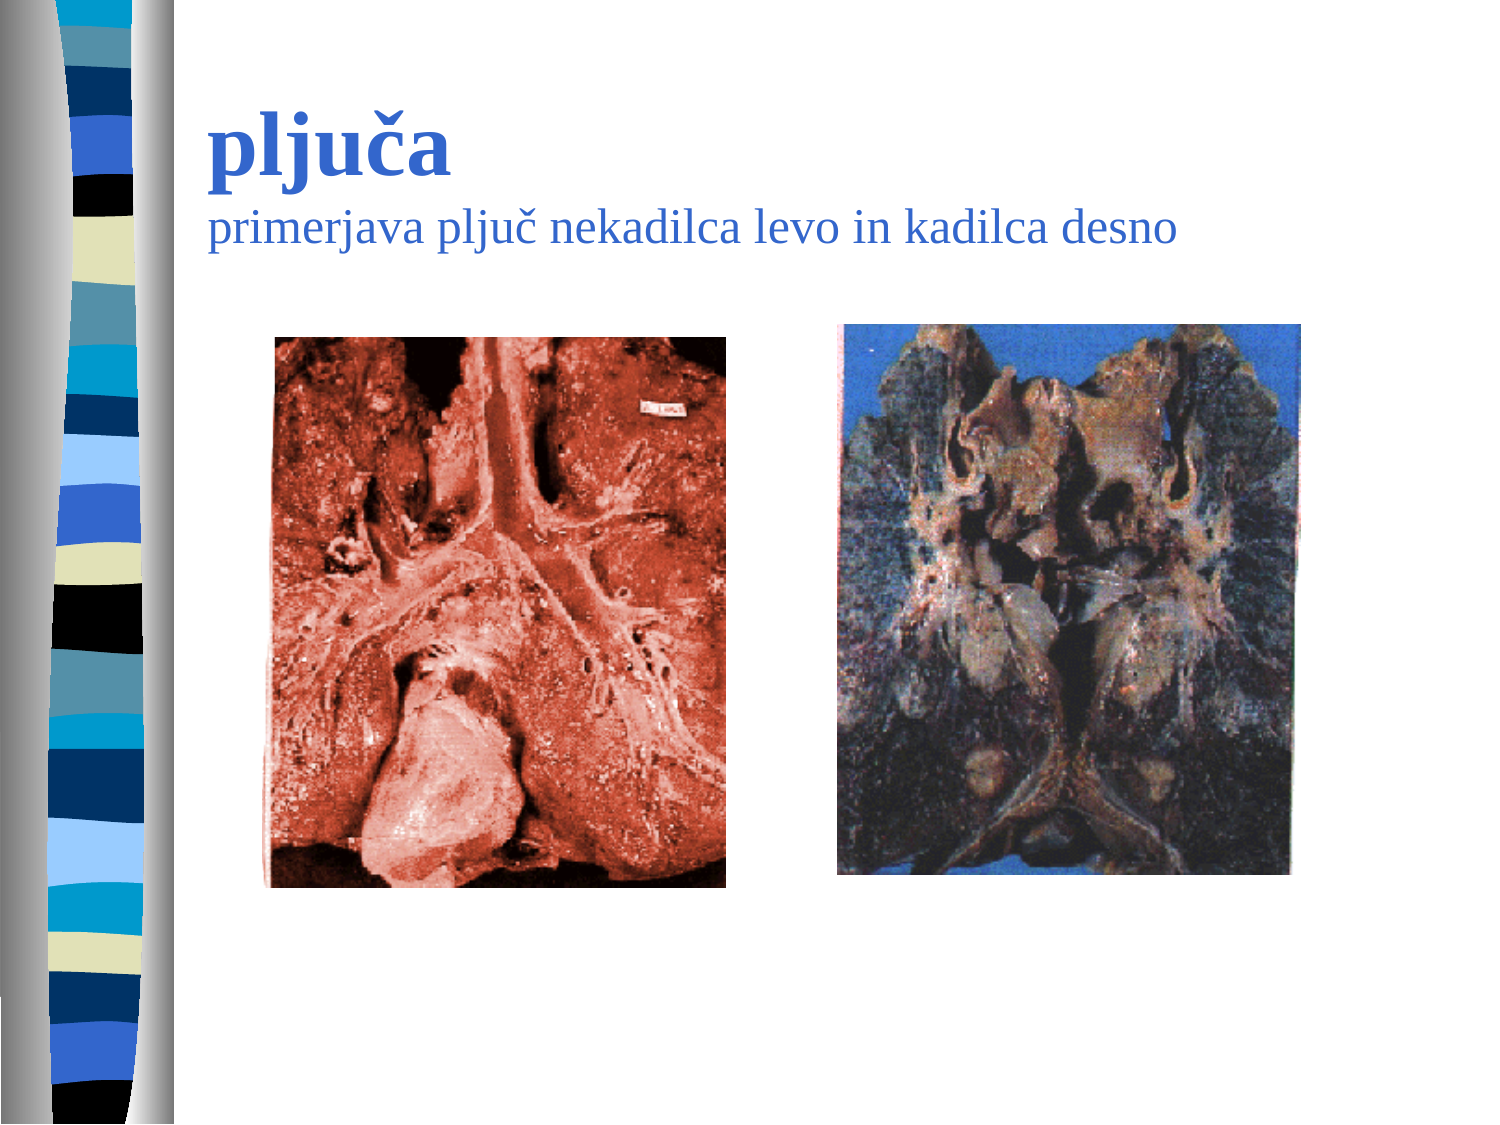

# pljuča primerjava pljuč nekadilca levo in kadilca desno